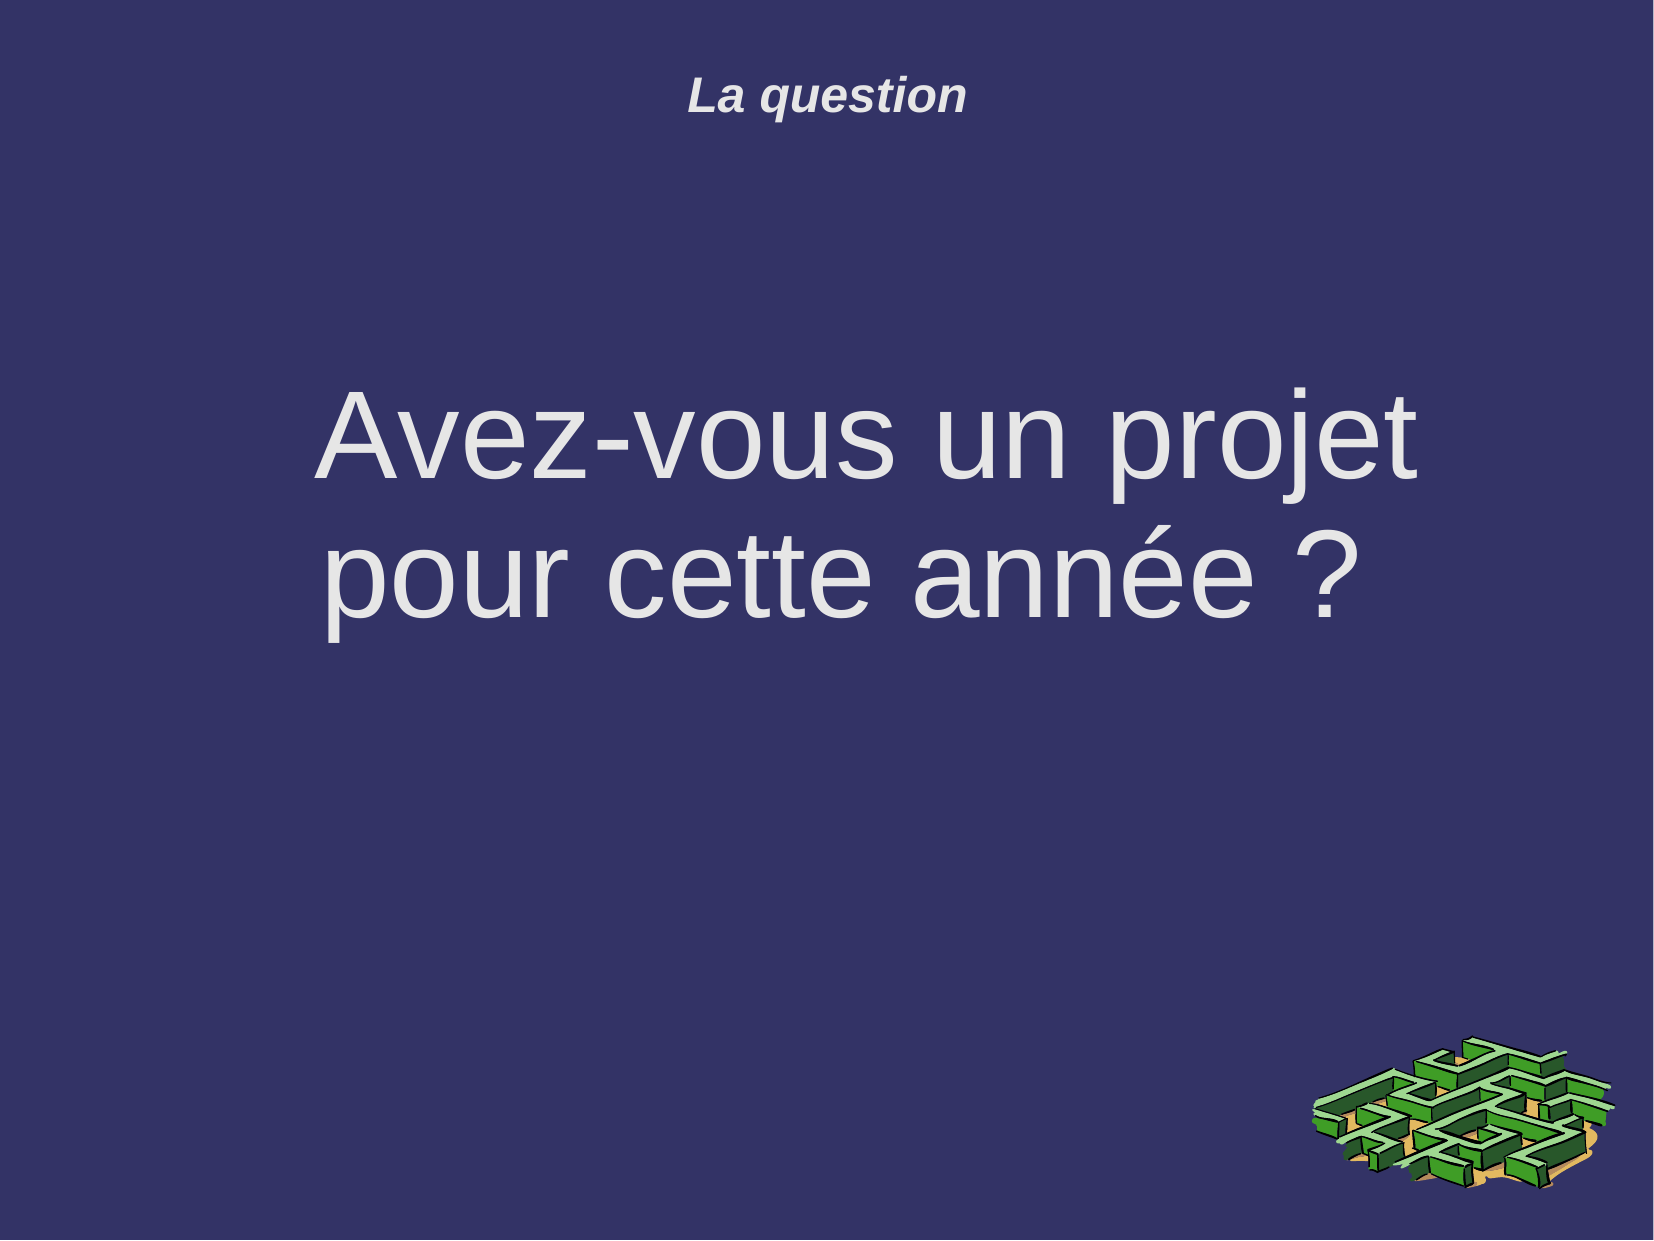

# La question
 Avez-vous un projet pour cette année ?